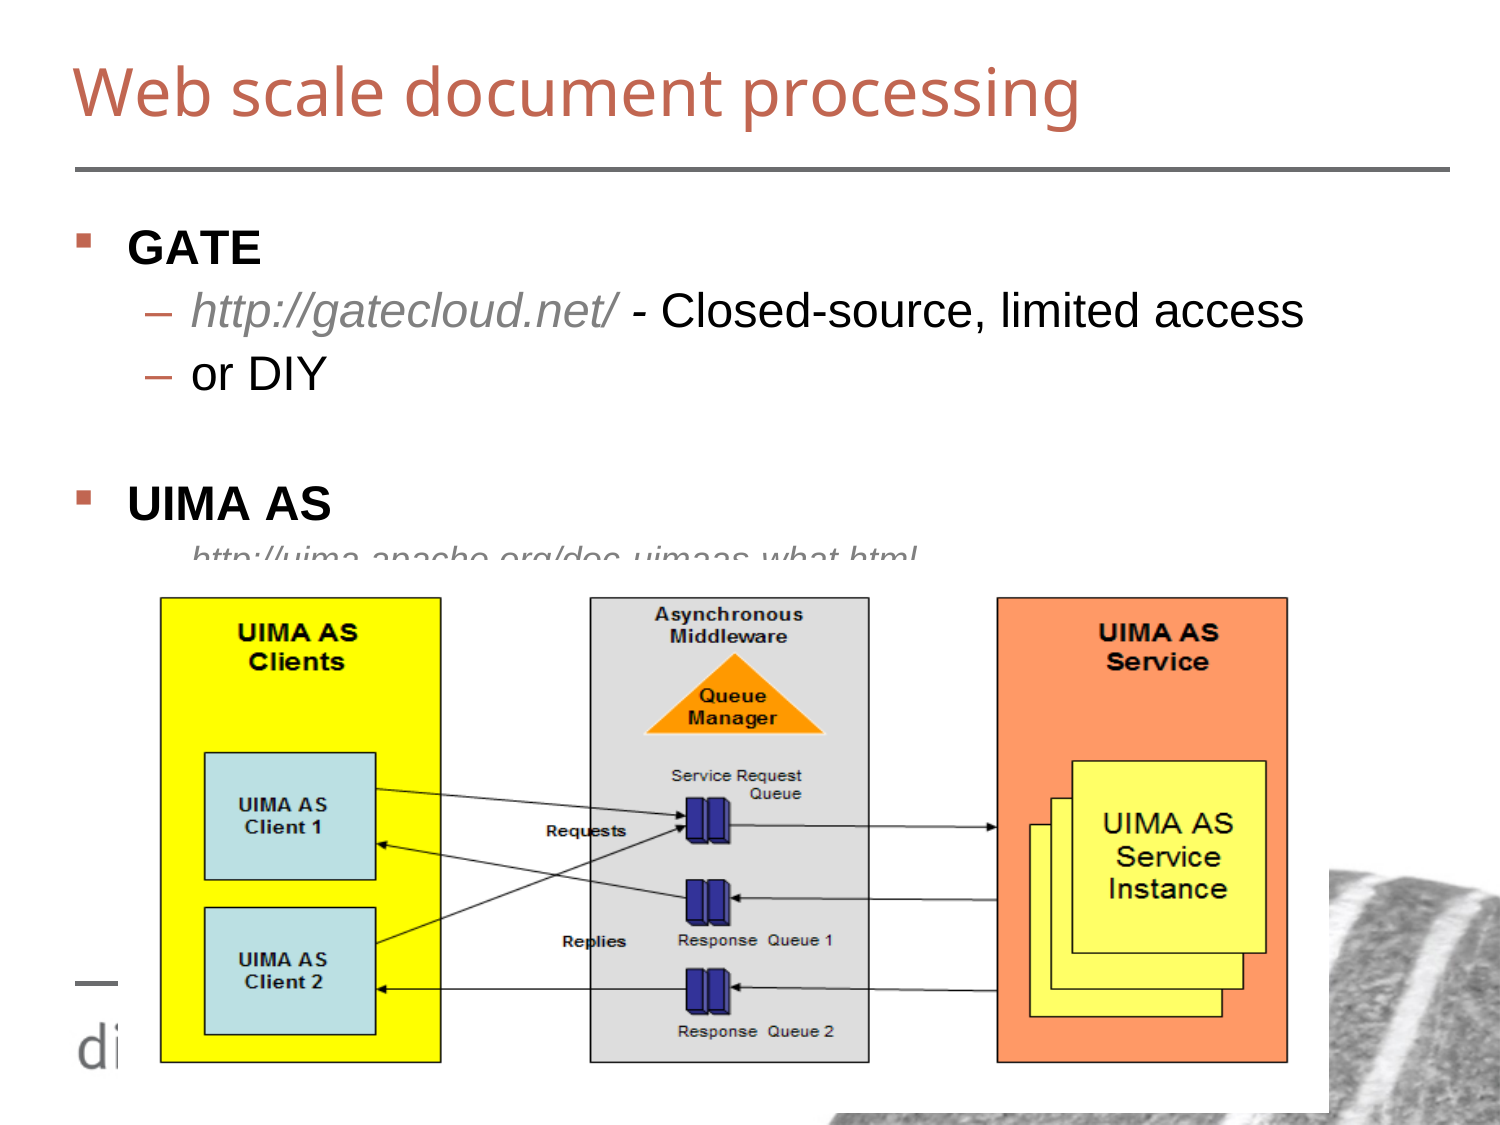

# Web scale document processing
GATE
http://gatecloud.net/ - Closed-source, limited access
or DIY
UIMA AS
http://uima.apache.org/doc-uimaas-what.html